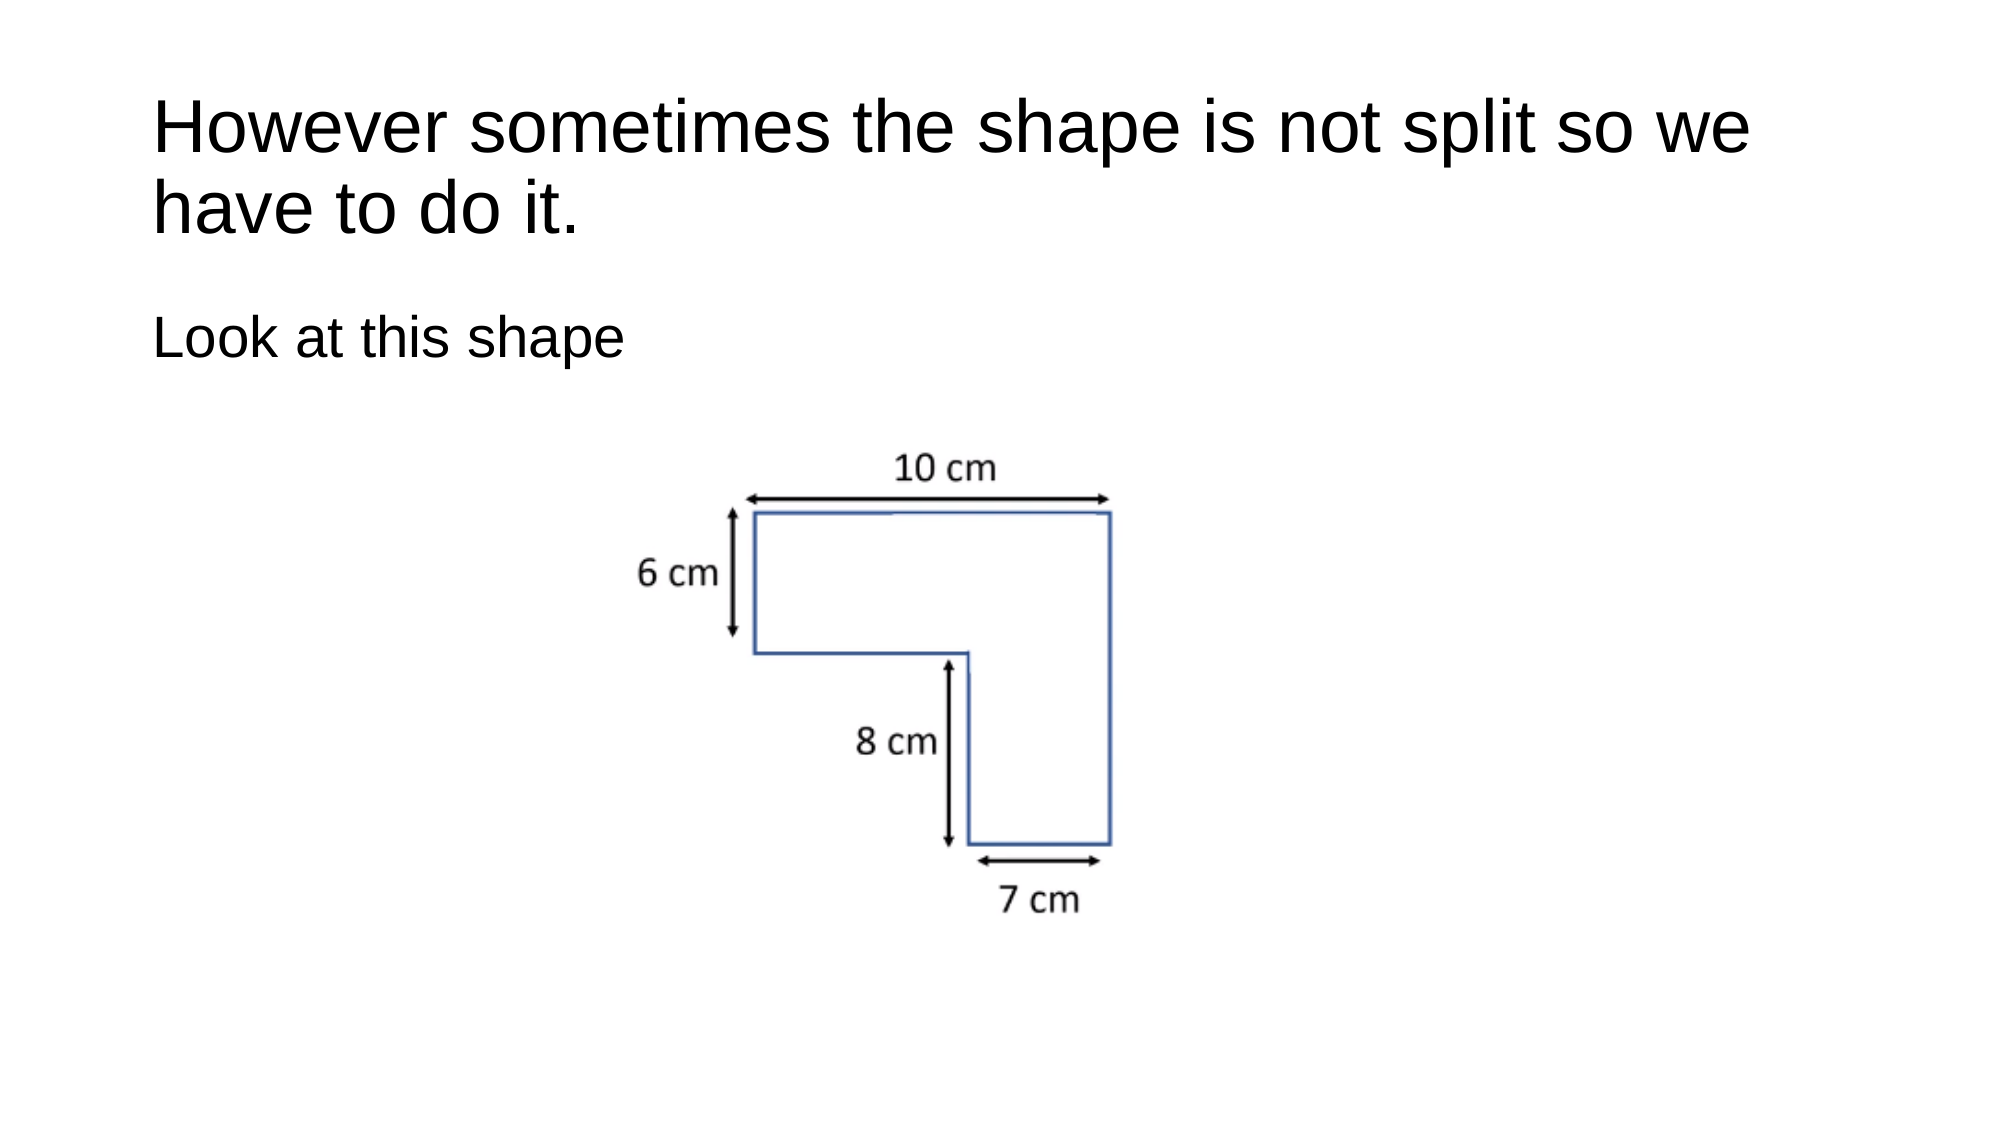

# However sometimes the shape is not split so we have to do it.
Look at this shape